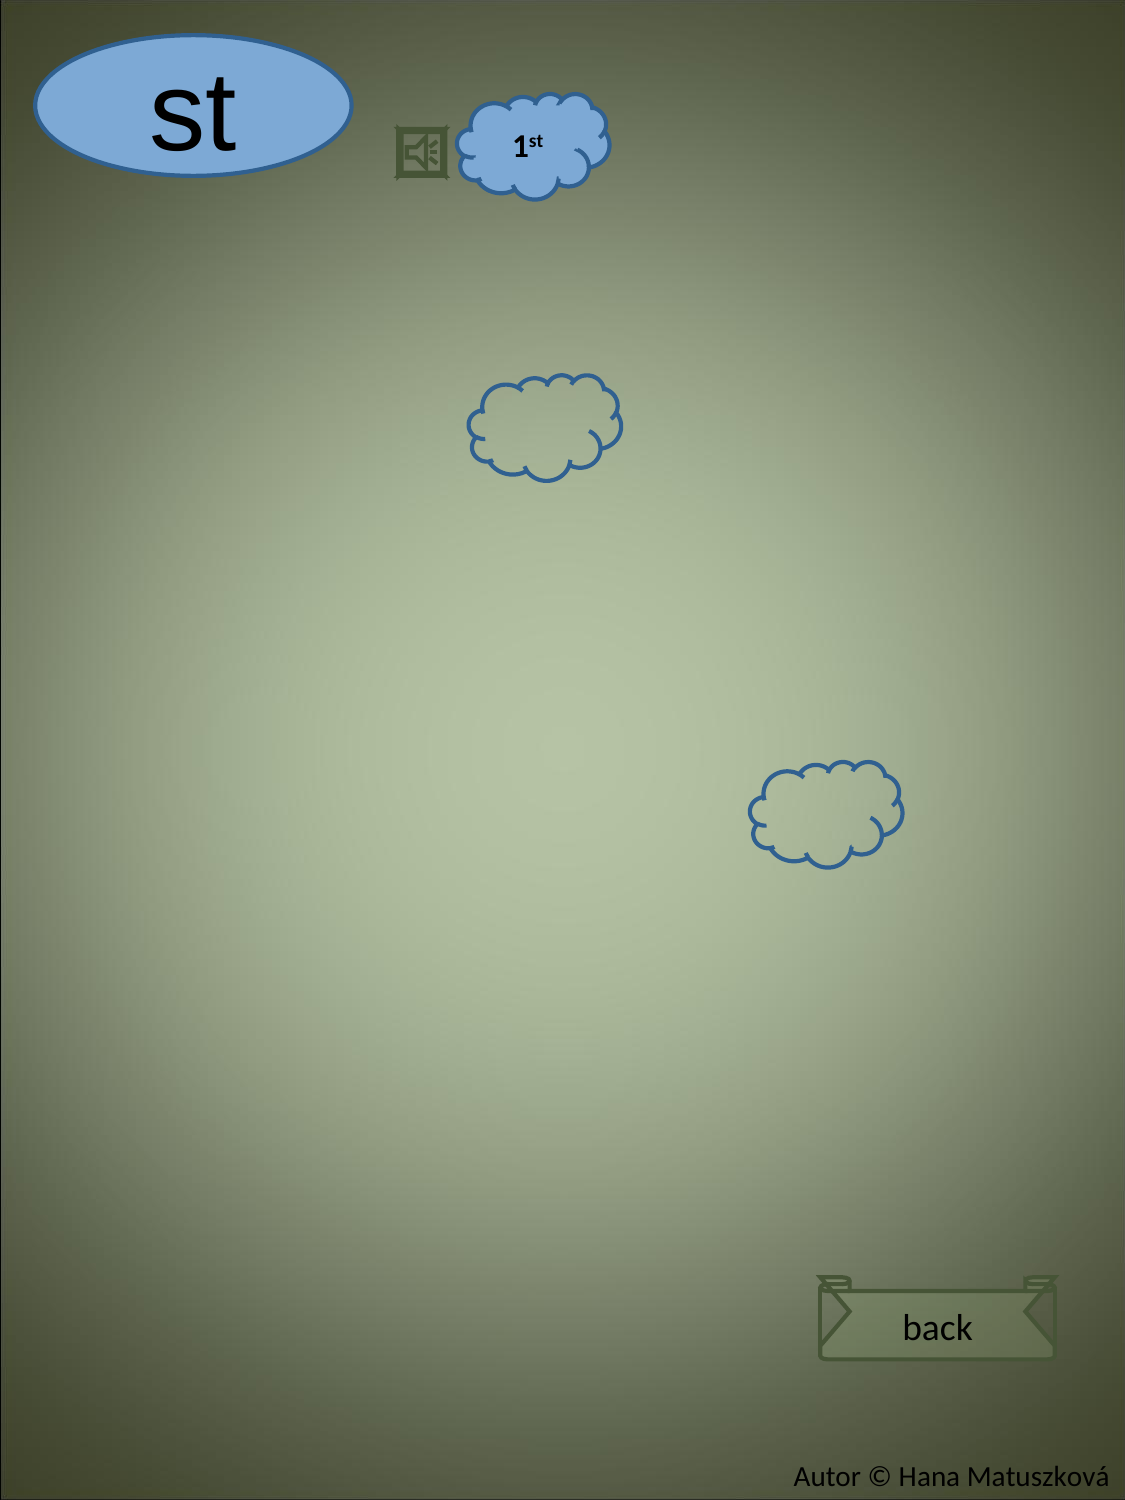

st
1st
back
Autor © Hana Matuszková